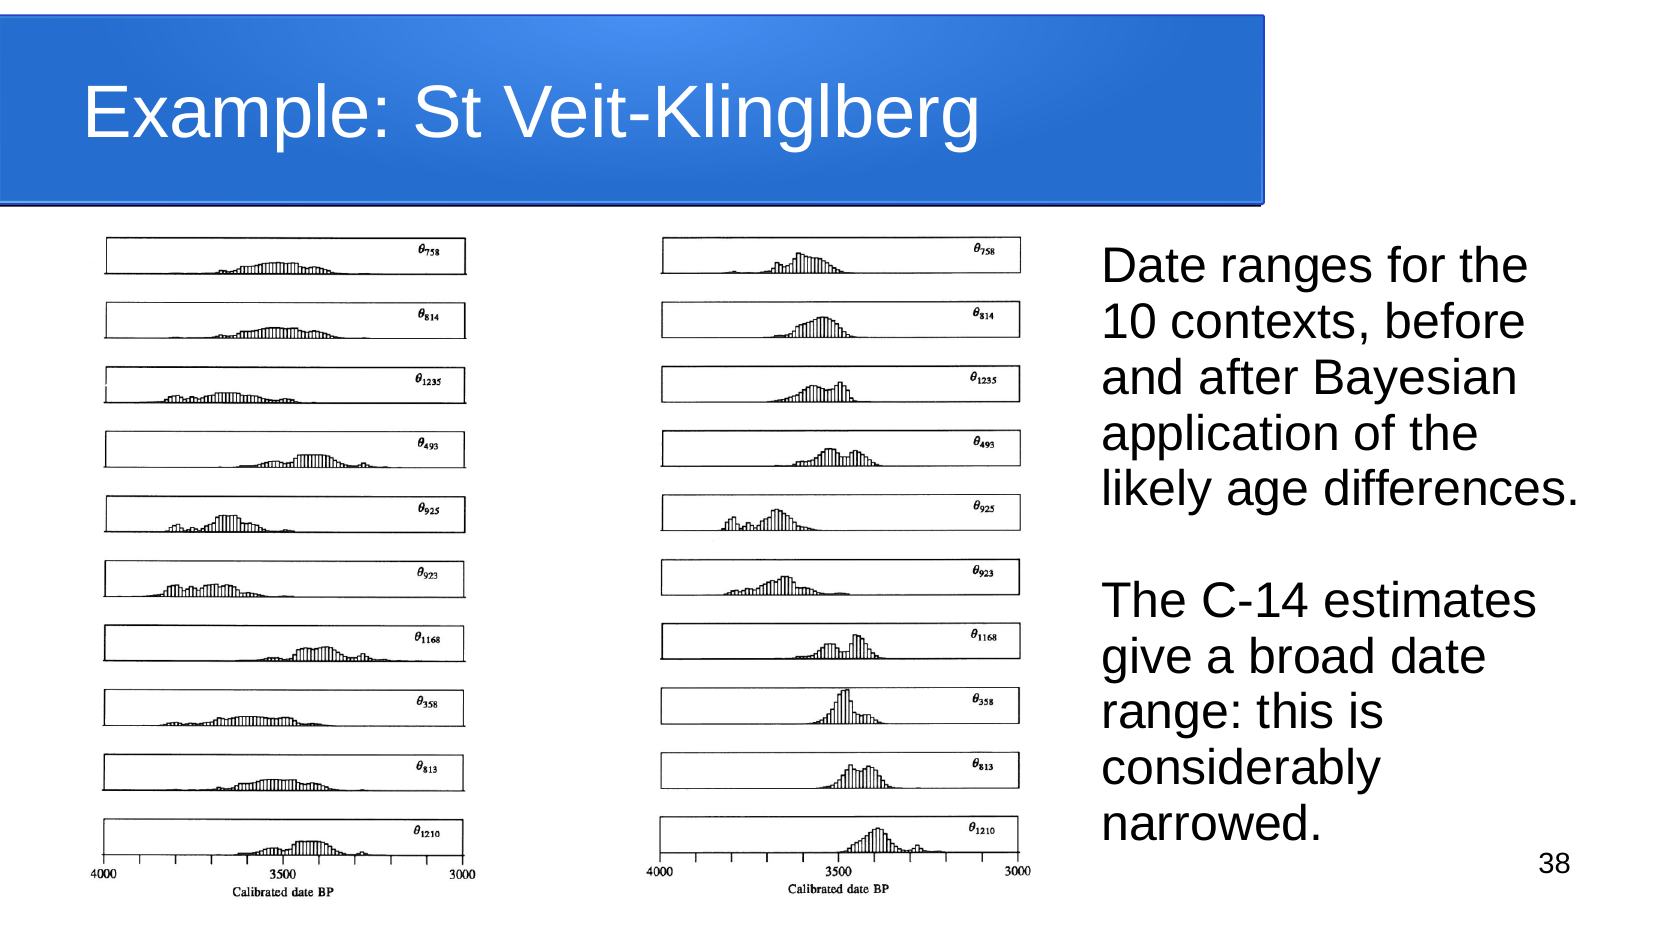

# Example: St Veit-Klinglberg
Date ranges for the 10 contexts, before and after Bayesian application of the likely age differences.
The C-14 estimates give a broad date range: this is considerably narrowed.
RDB, U3A, 2nd March
38